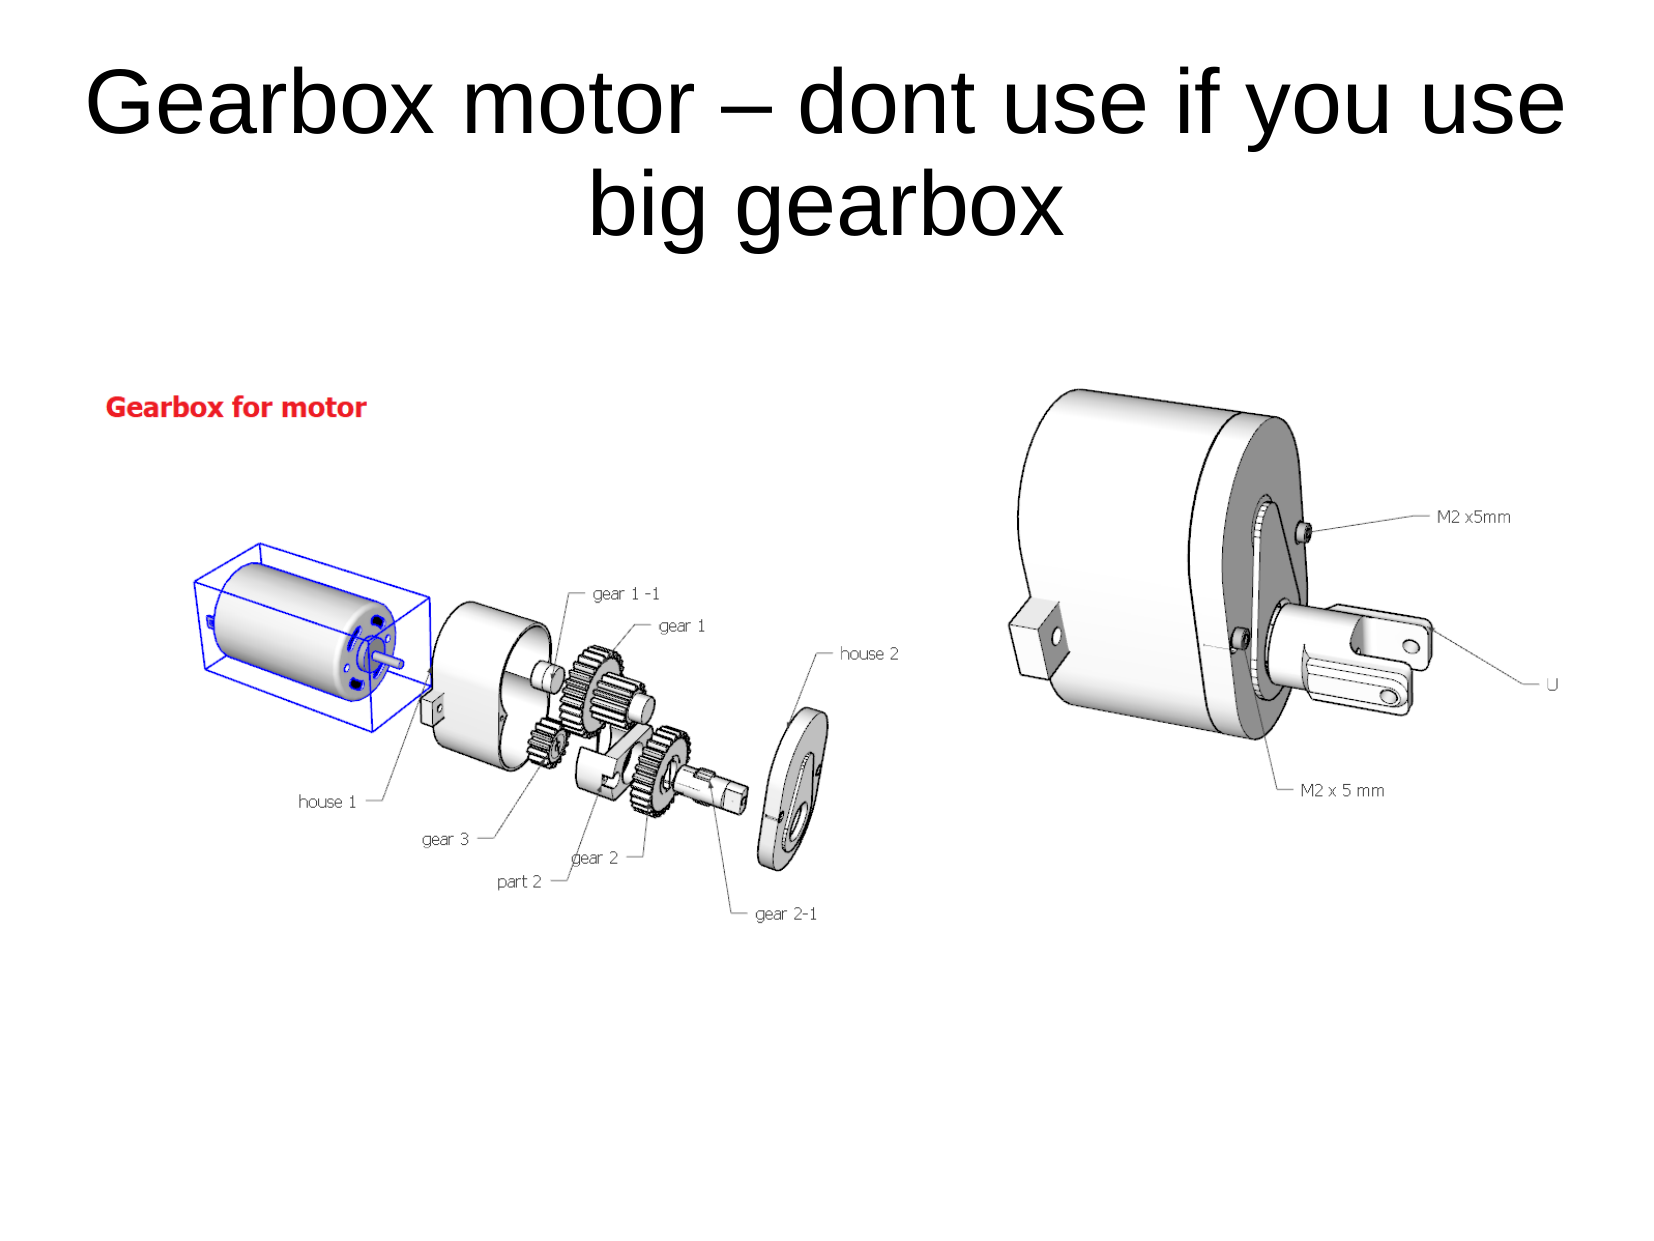

# Gearbox motor – dont use if you use big gearbox